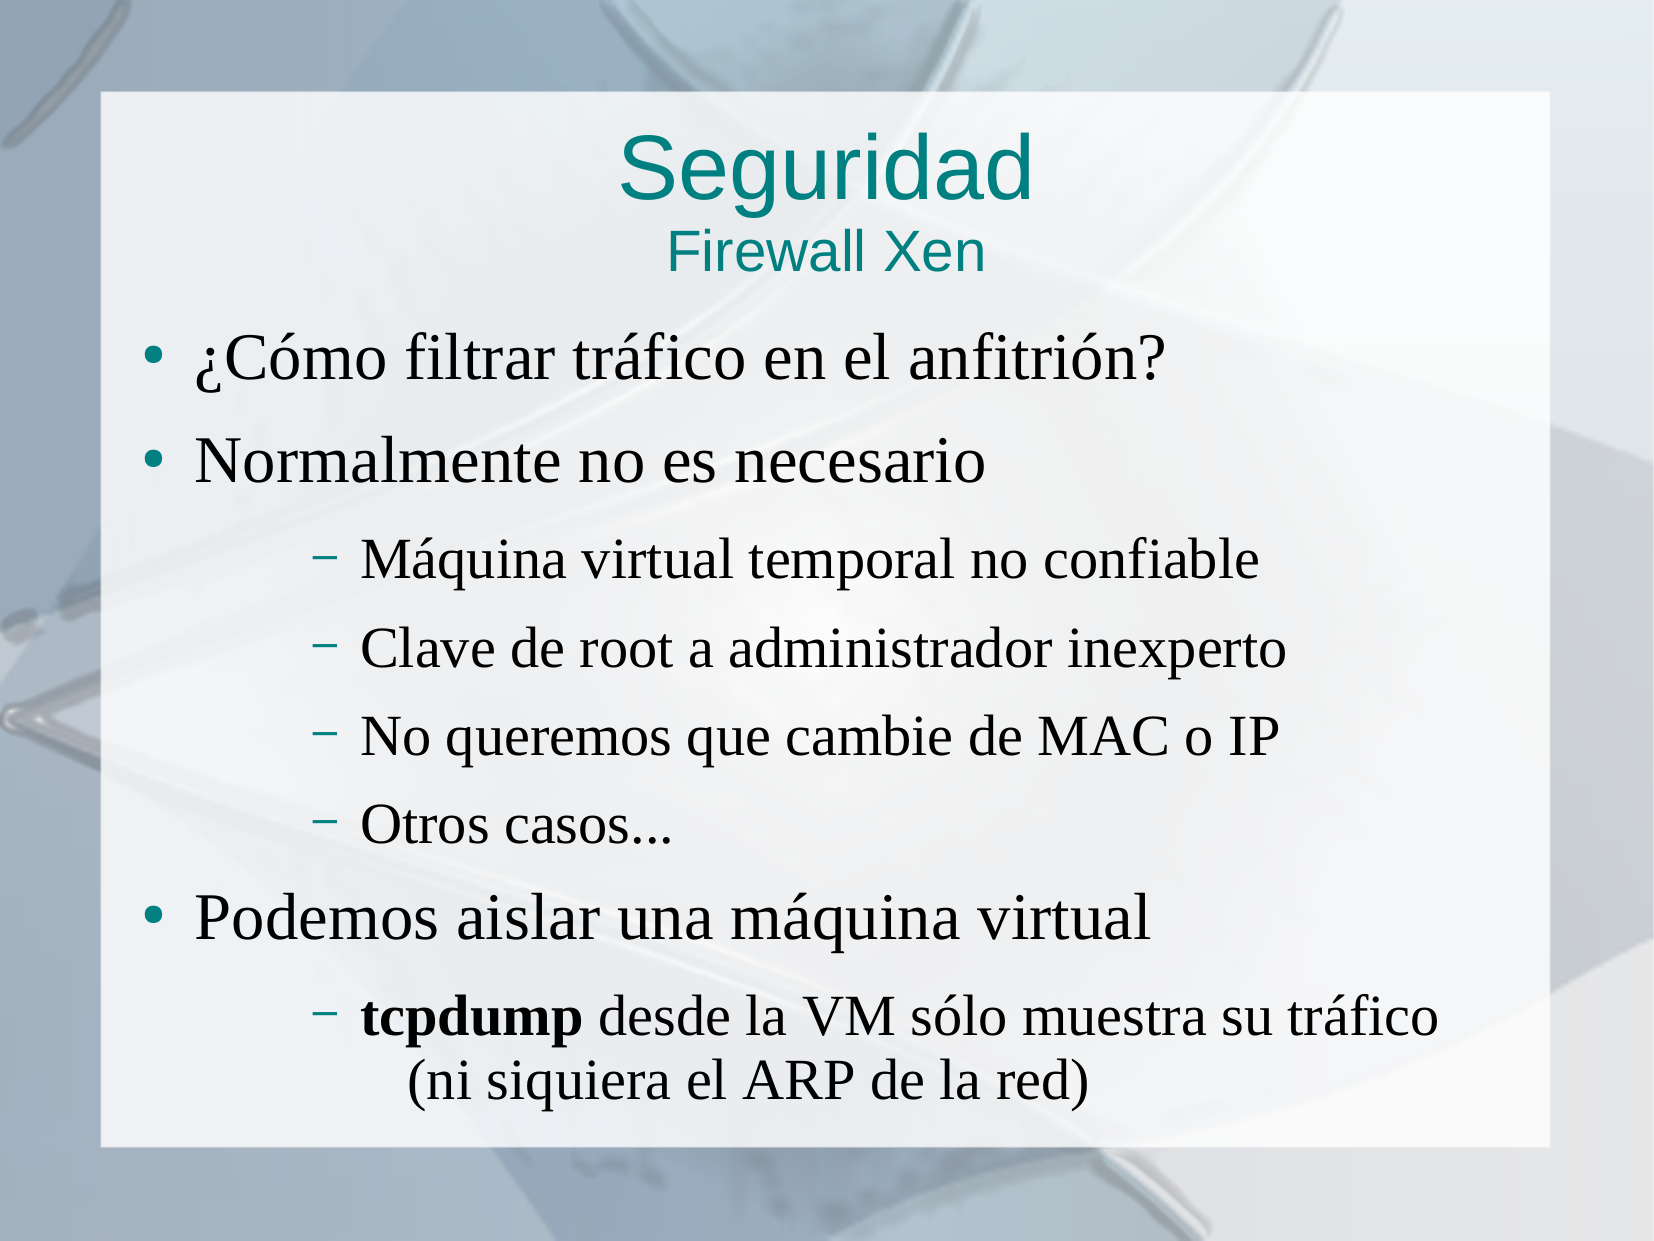

# Seguridad Firewall Xen
¿Cómo filtrar tráfico en el anfitrión?
Normalmente no es necesario
Máquina virtual temporal no confiable
Clave de root a administrador inexperto
No queremos que cambie de MAC o IP
Otros casos...
Podemos aislar una máquina virtual
tcpdump desde la VM sólo muestra su tráfico (ni siquiera el ARP de la red)